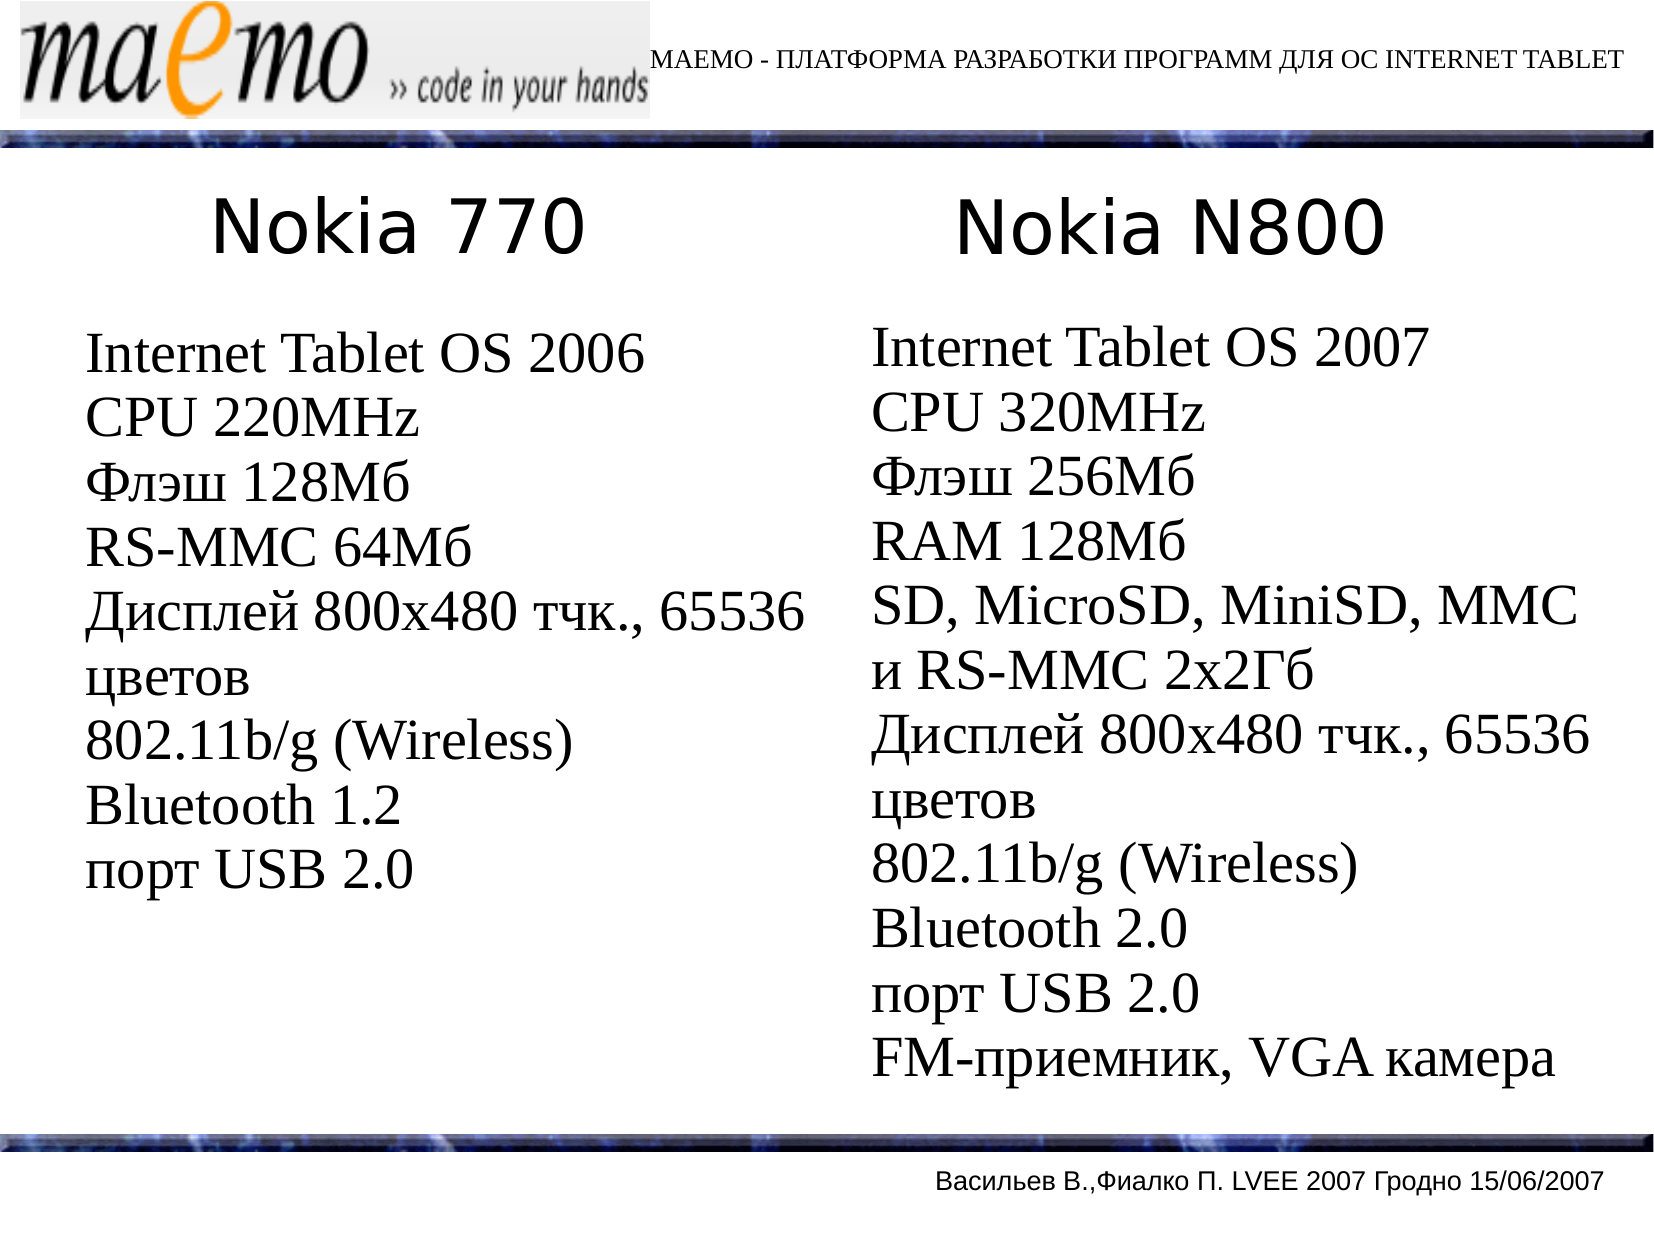

# MAEMO - ПЛАТФОРМА РАЗРАБОТКИ ПРОГРАММ ДЛЯ ОС INTERNET TABLET
Nokia 770
Nokia N800
Internet Tablet OS 2007
CPU 320MHz
Флэш 256Мб
RAM 128Mб
SD, MicroSD, MiniSD, MMC и RS-MMC 2х2Гб
Дисплей 800х480 тчк., 65536 цветов
802.11b/g (Wireless)
Bluetooth 2.0
порт USB 2.0
FM-приемник, VGA камера
Internet Tablet OS 2006
CPU 220MHz
Флэш 128Мб
RS-MMC 64Мб
Дисплей 800х480 тчк., 65536 цветов
802.11b/g (Wireless)
Bluetooth 1.2
порт USB 2.0
Васильев В.,Фиалко П. LVEE 2007 Гродно 15/06/2007